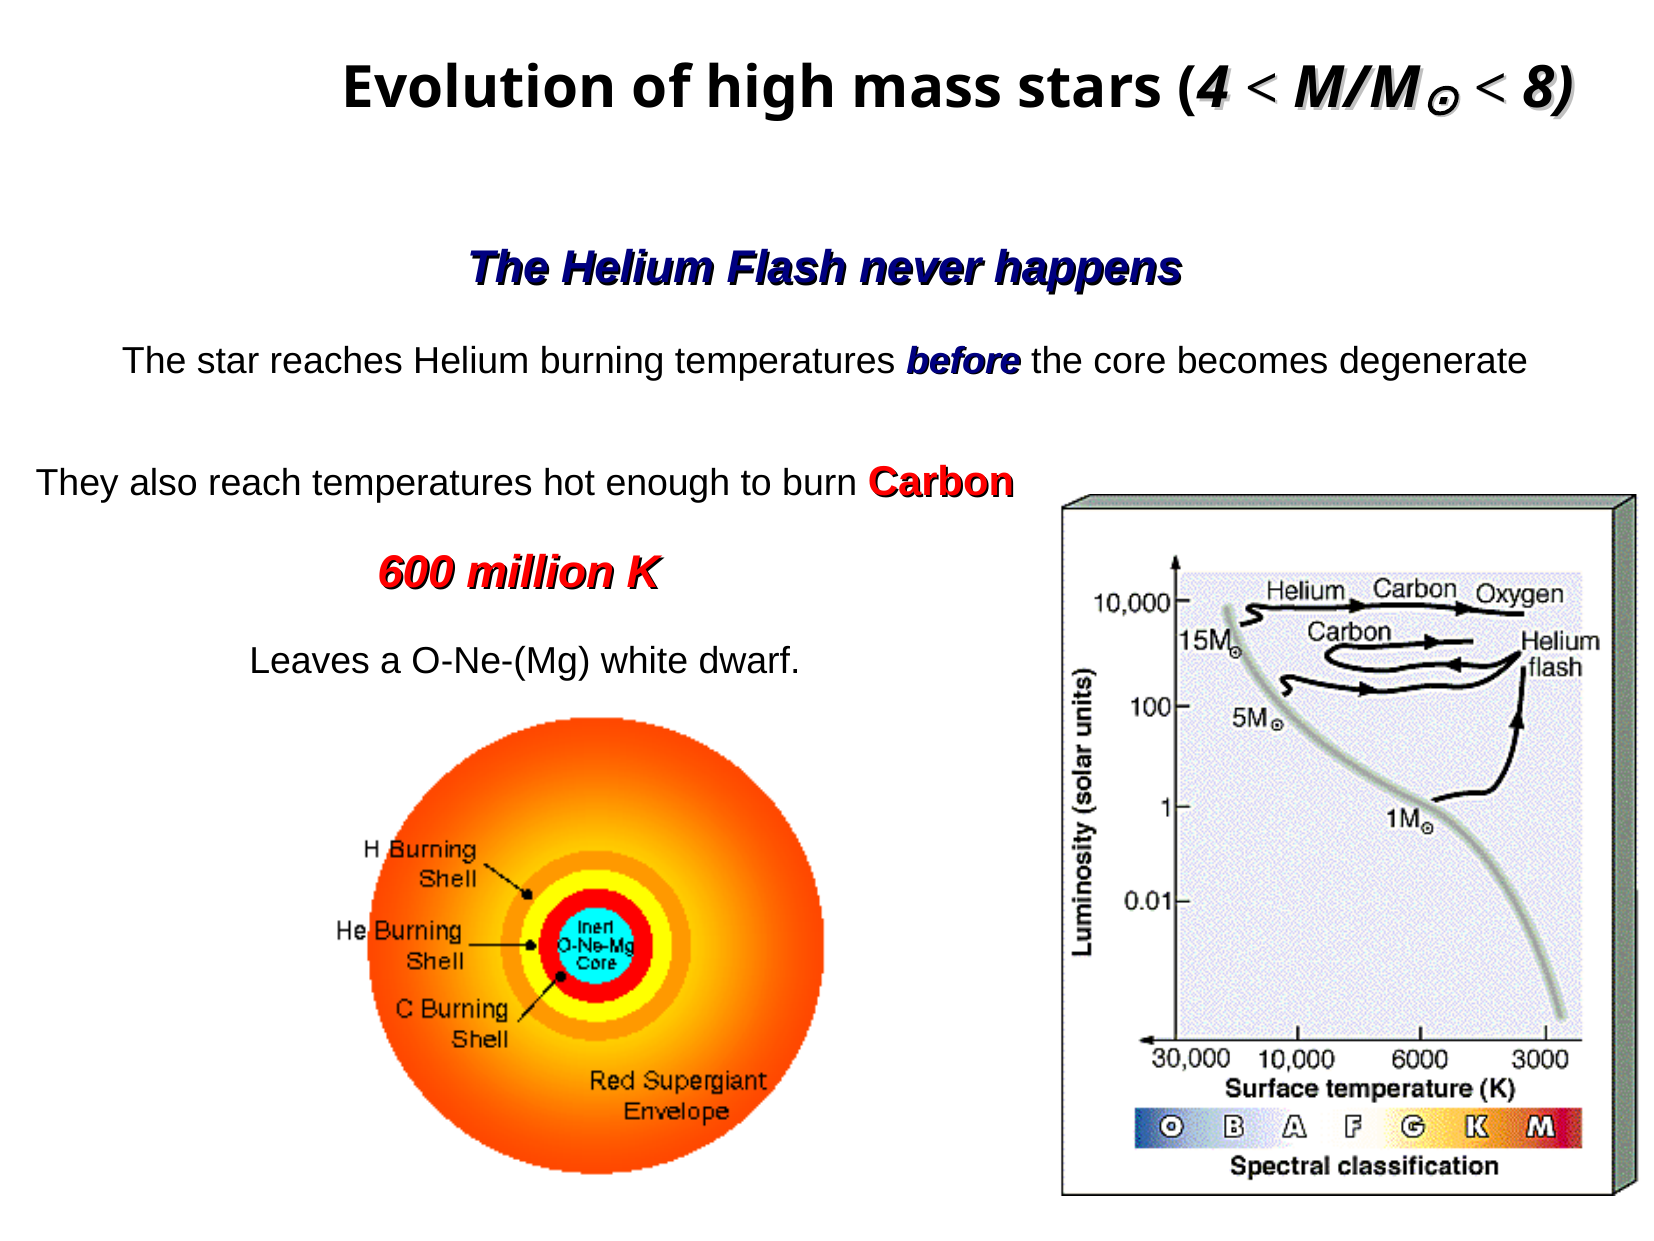

Evolution of high mass stars (4 < M/M⊙ < 8)
The Helium Flash never happens
The star reaches Helium burning temperatures before the core becomes degenerate
They also reach temperatures hot enough to burn Carbon
600 million K
Leaves a O-Ne-(Mg) white dwarf.